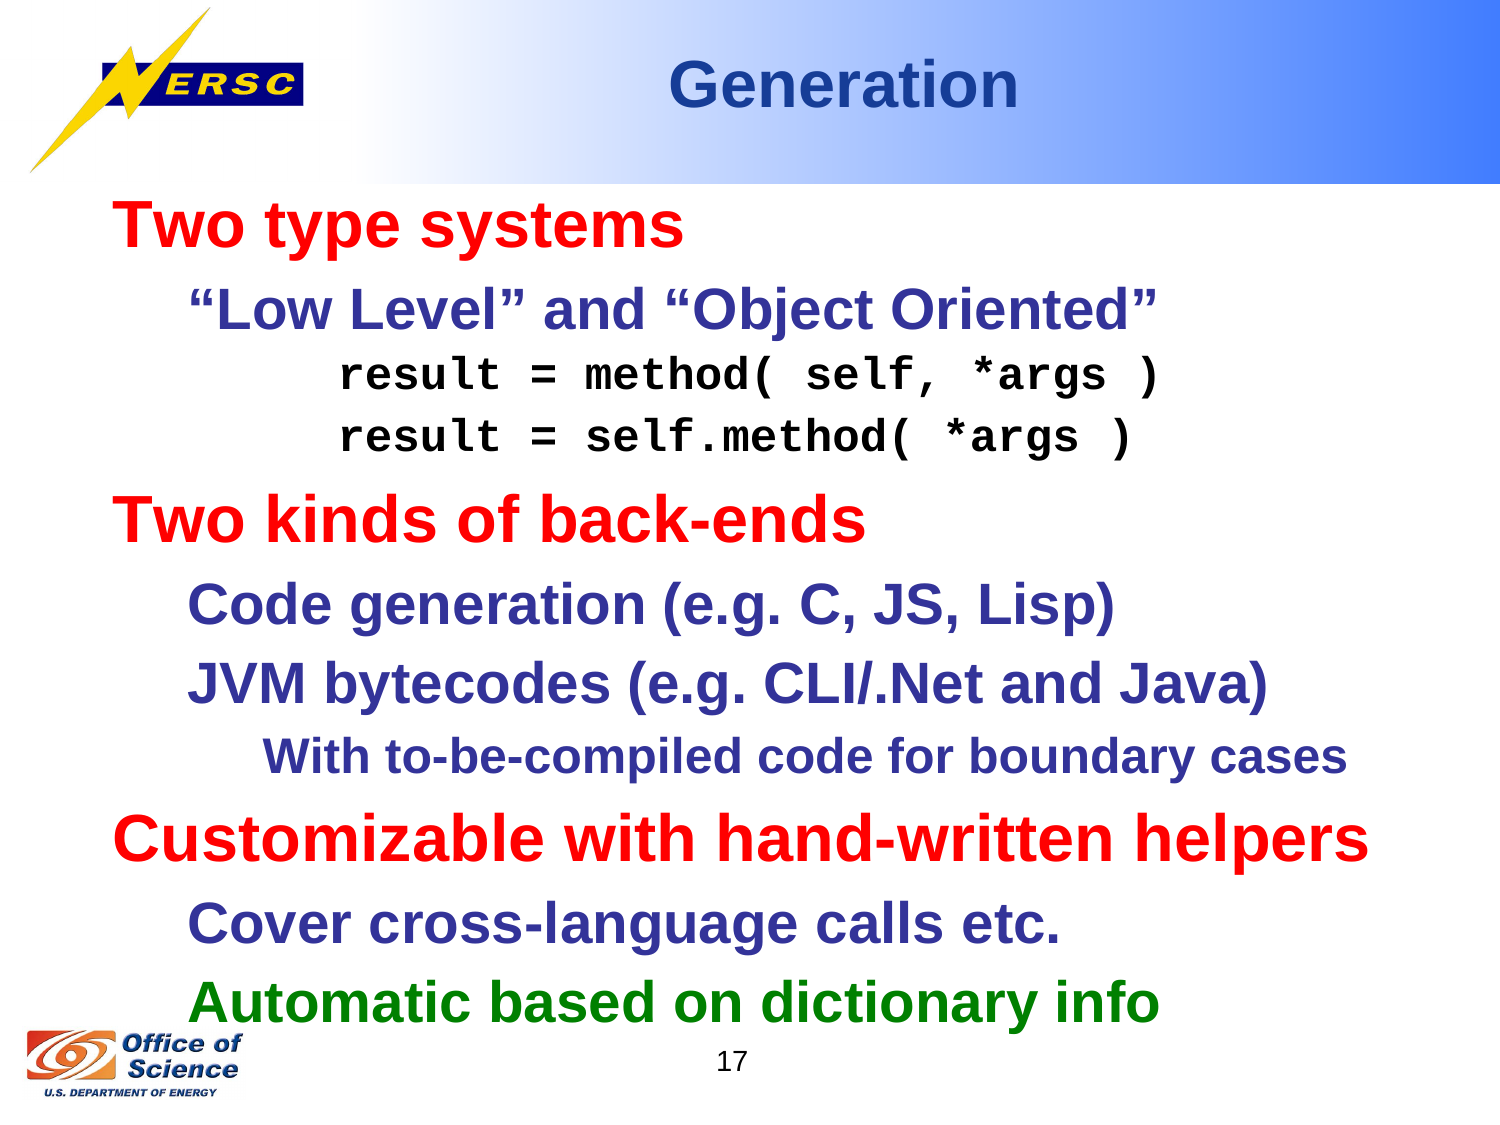

# Generation
Two type systems
“Low Level” and “Object Oriented”
result = method( self, *args )
result = self.method( *args )
Two kinds of back-ends
Code generation (e.g. C, JS, Lisp)
JVM bytecodes (e.g. CLI/.Net and Java)
With to-be-compiled code for boundary cases
Customizable with hand-written helpers
Cover cross-language calls etc.
Automatic based on dictionary info